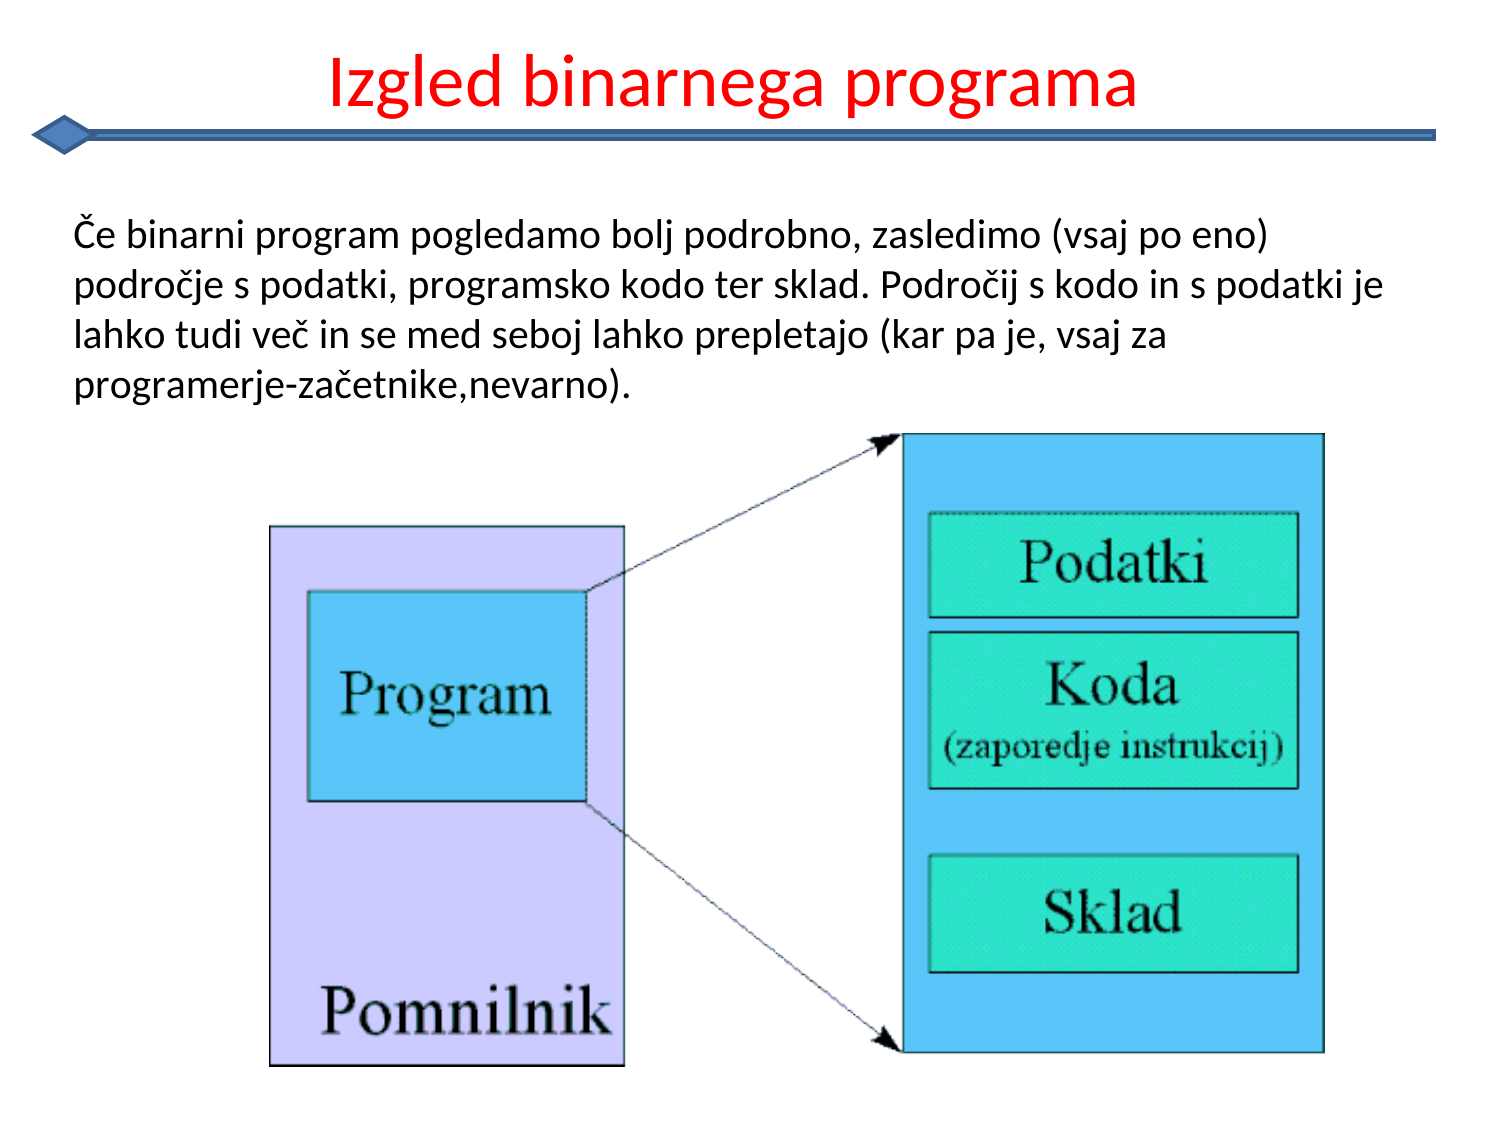

# Izgled binarnega programa
Če binarni program pogledamo bolj podrobno, zasledimo (vsaj po eno) področje s podatki, programsko kodo ter sklad. Področij s kodo in s podatki je lahko tudi več in se med seboj lahko prepletajo (kar pa je, vsaj za programerje-začetnike,nevarno).